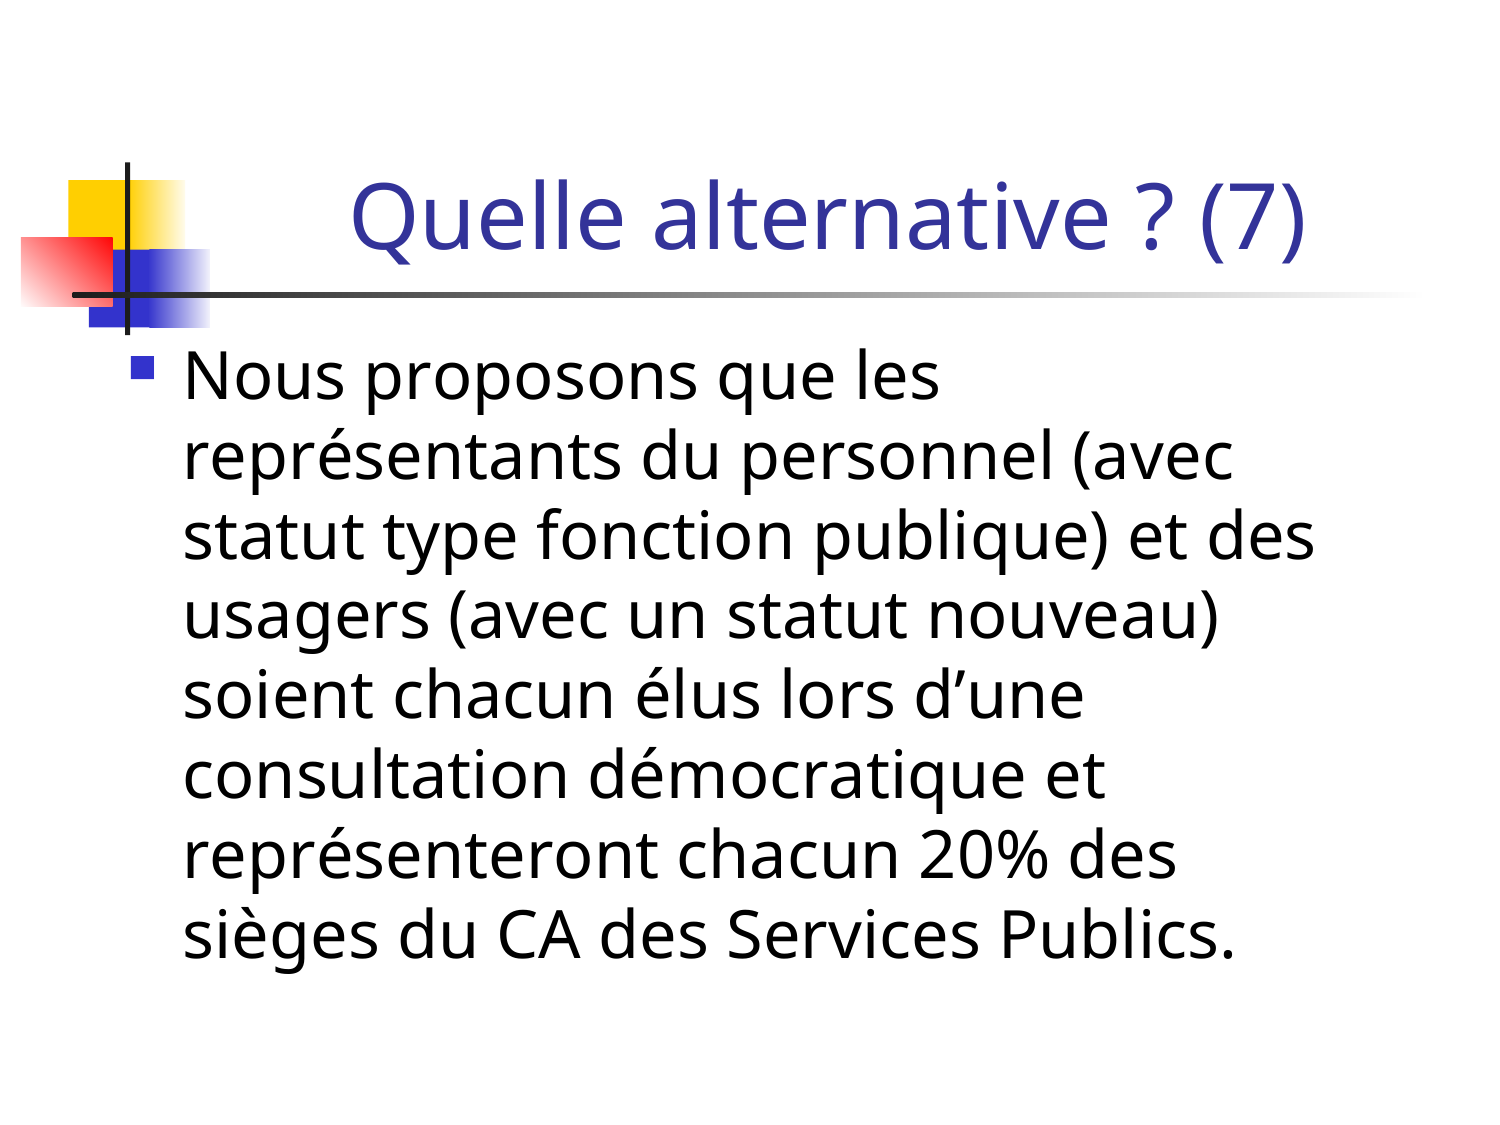

Quelle alternative ? (7)
Nous proposons que les représentants du personnel (avec statut type fonction publique) et des usagers (avec un statut nouveau) soient chacun élus lors d’une consultation démocratique et représenteront chacun 20% des sièges du CA des Services Publics.